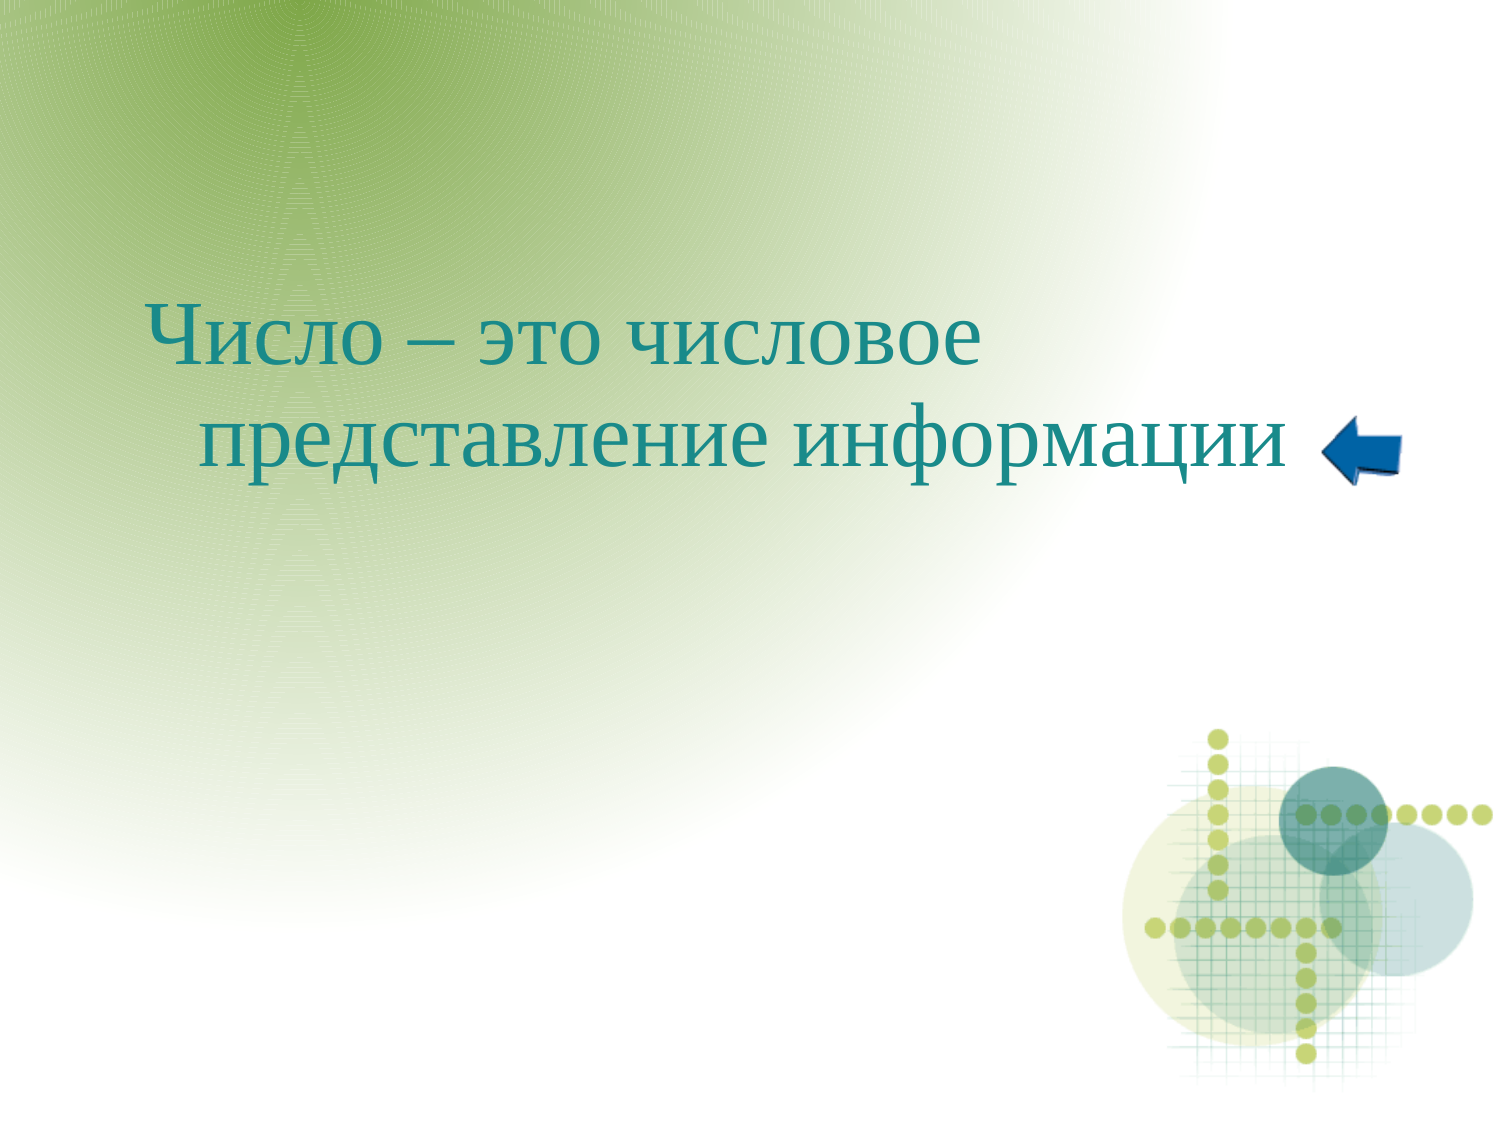

# Число – это числовое представление информации